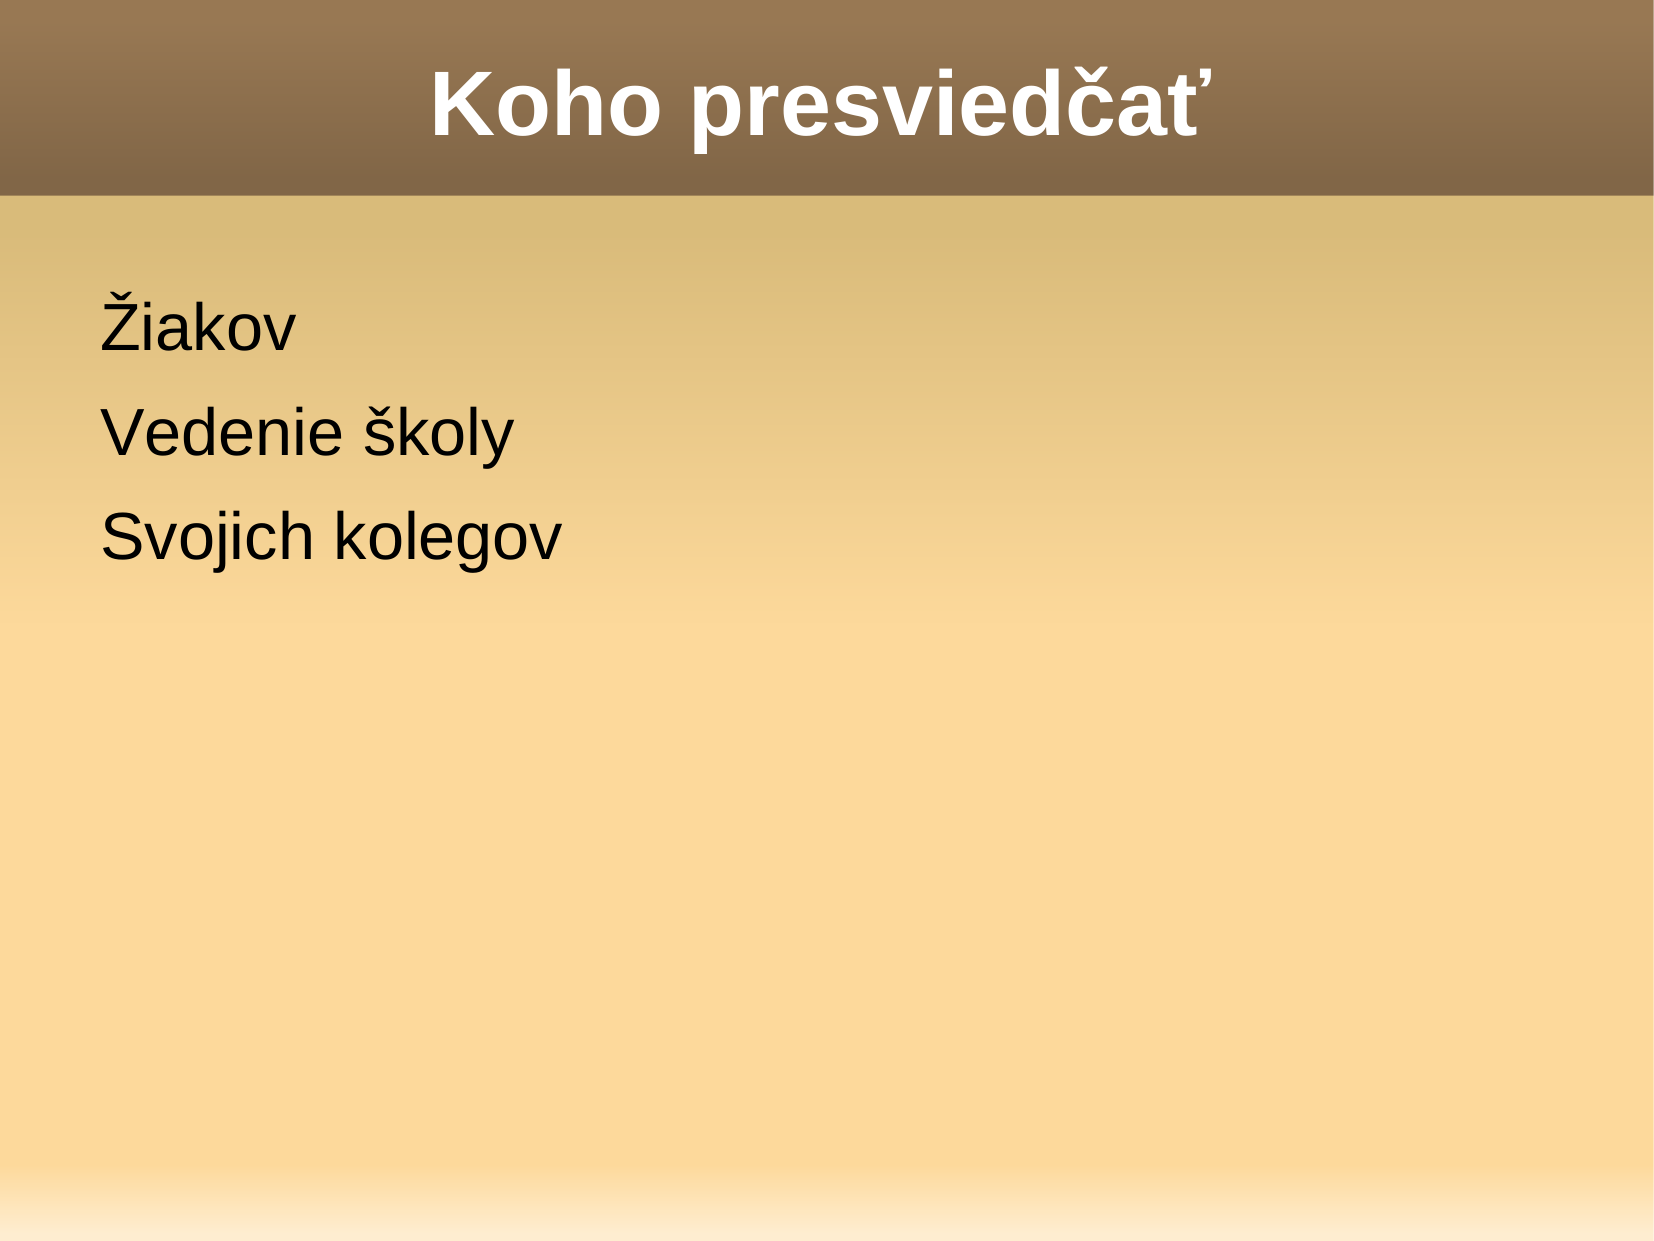

# Koho presviedčať
Žiakov
Vedenie školy
Svojich kolegov